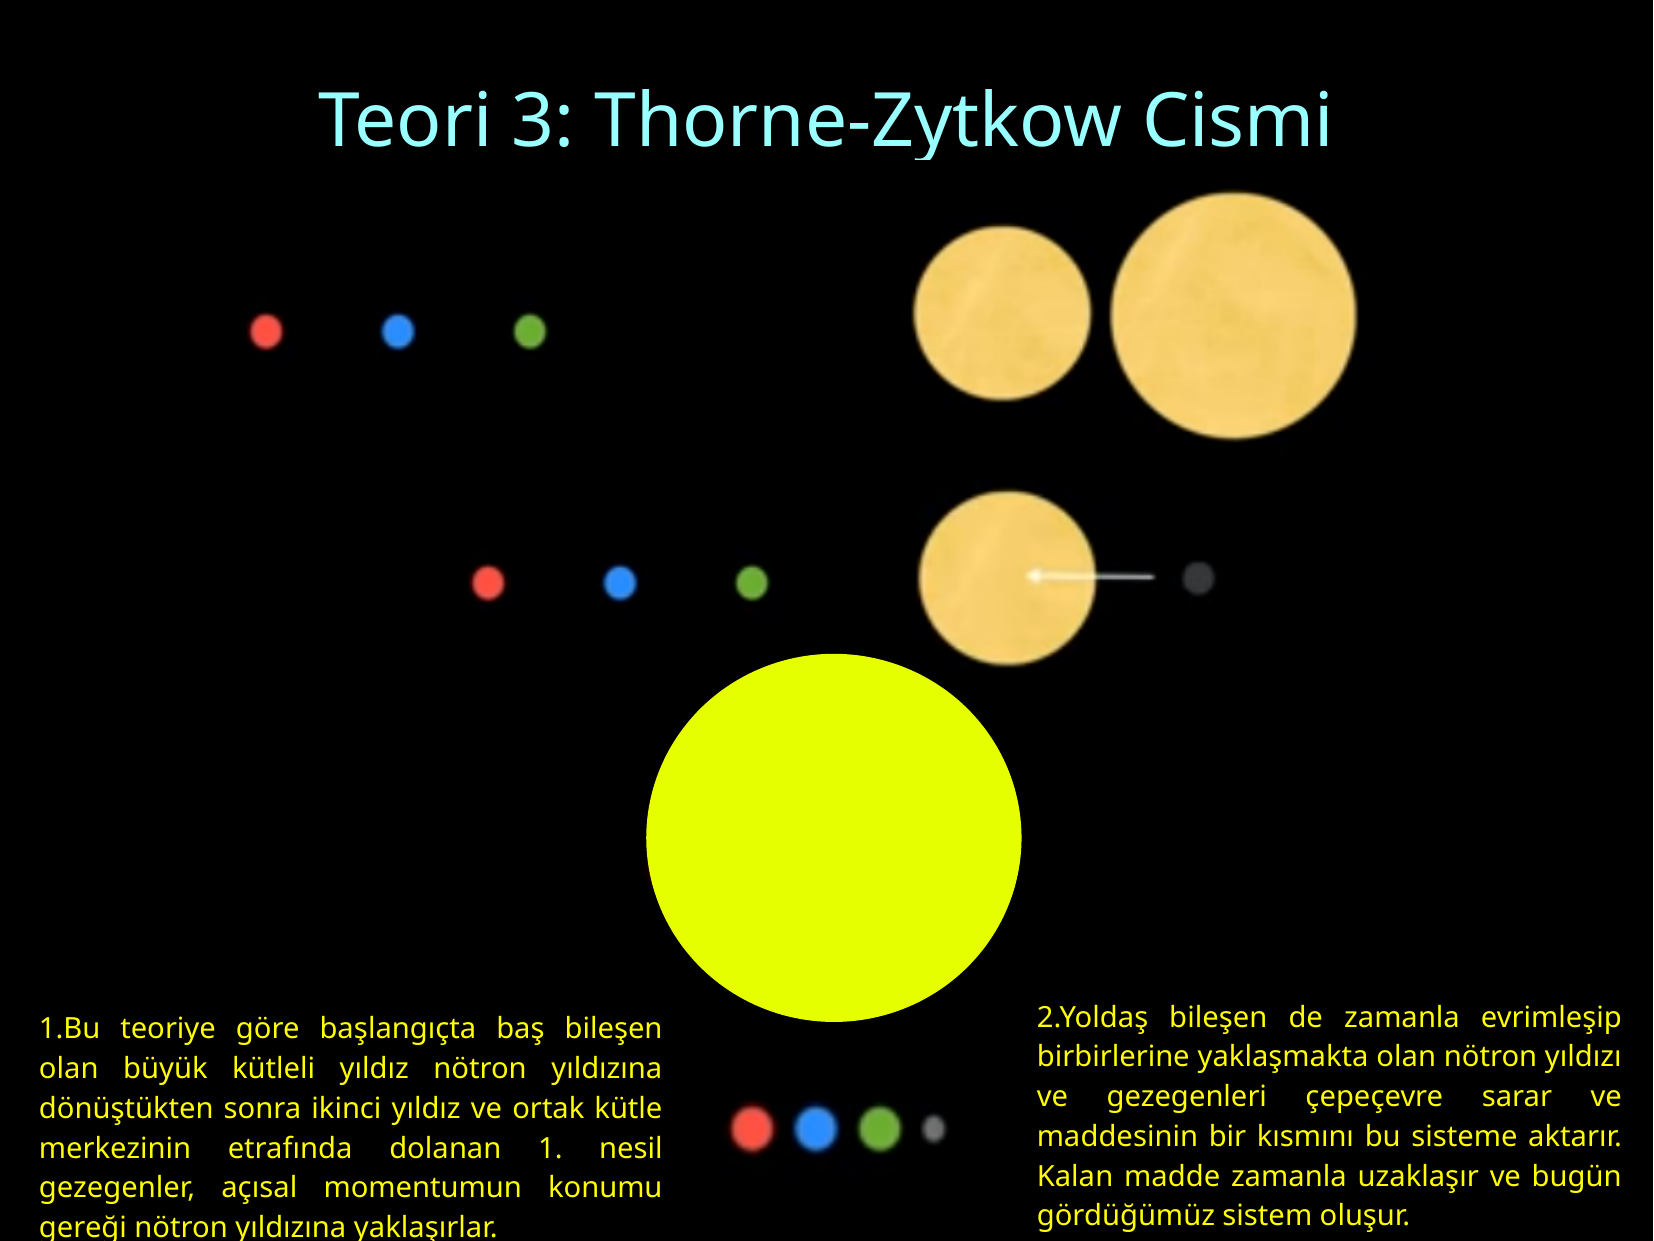

# Teori 3: Thorne-Zytkow Cismi
2.Yoldaş bileşen de zamanla evrimleşip birbirlerine yaklaşmakta olan nötron yıldızı ve gezegenleri çepeçevre sarar ve maddesinin bir kısmını bu sisteme aktarır. Kalan madde zamanla uzaklaşır ve bugün gördüğümüz sistem oluşur.
1.Bu teoriye göre başlangıçta baş bileşen olan büyük kütleli yıldız nötron yıldızına dönüştükten sonra ikinci yıldız ve ortak kütle merkezinin etrafında dolanan 1. nesil gezegenler, açısal momentumun konumu gereği nötron yıldızına yaklaşırlar.